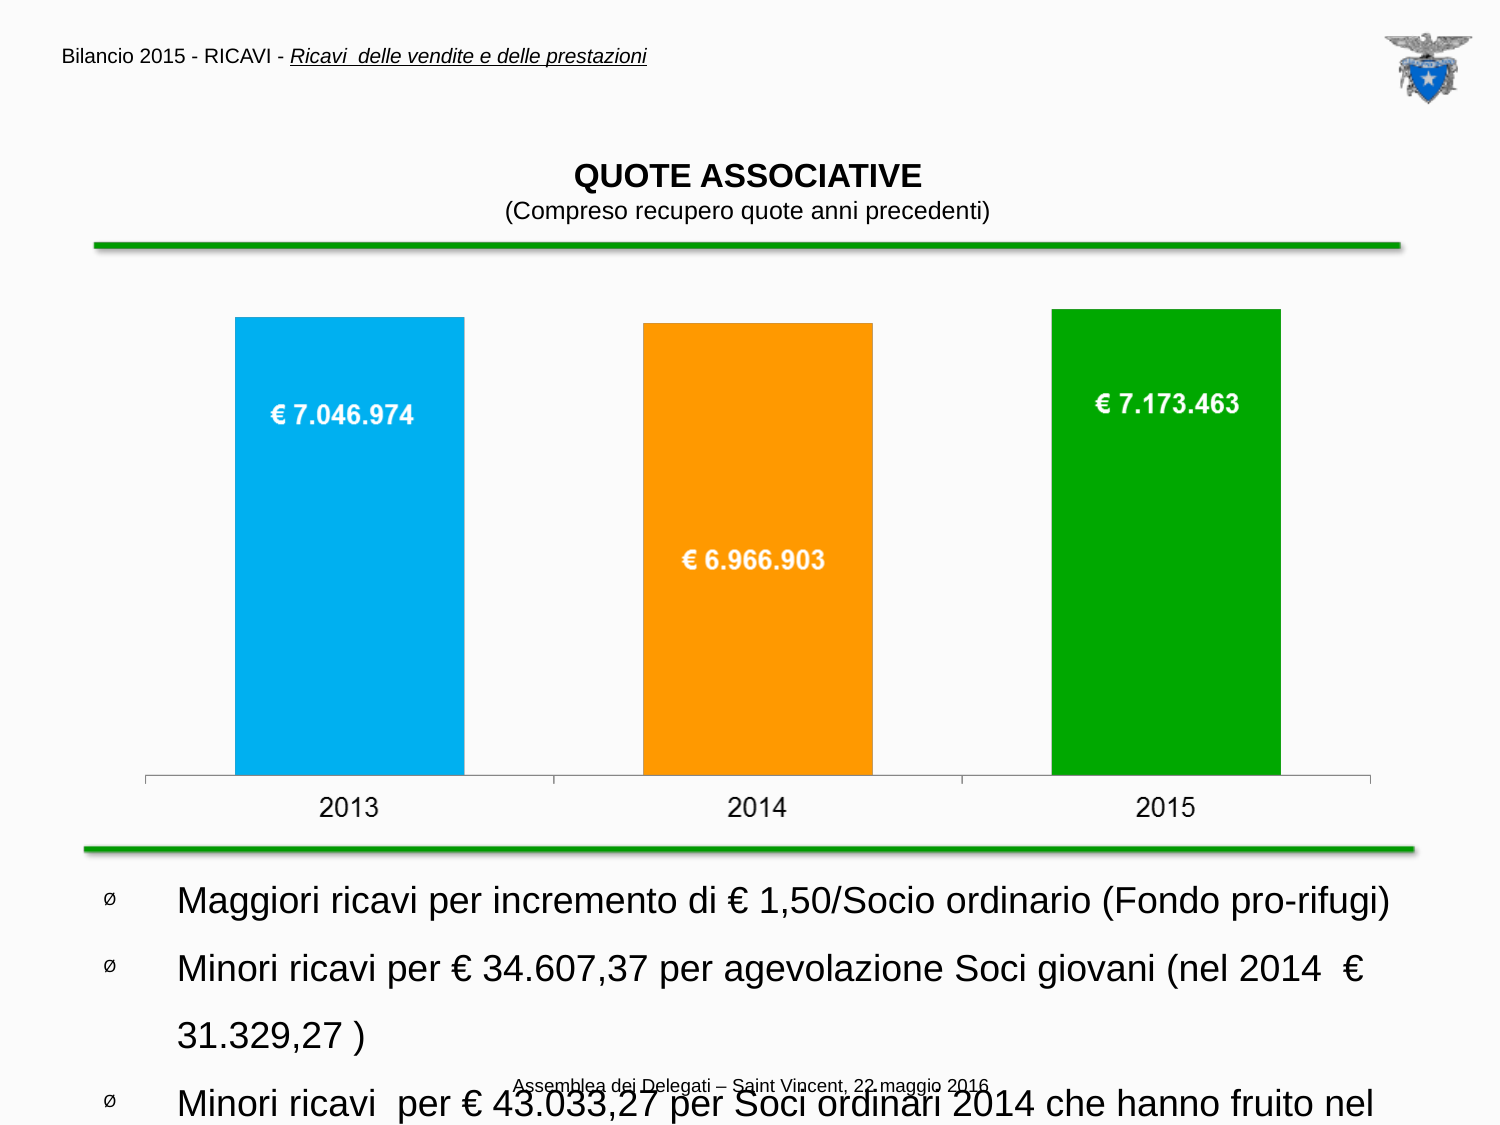

Bilancio 2015 - RICAVI - Ricavi delle vendite e delle prestazioni
QUOTE ASSOCIATIVE
(Compreso recupero quote anni precedenti)
Maggiori ricavi per incremento di € 1,50/Socio ordinario (Fondo pro-rifugi)
Minori ricavi per € 34.607,37 per agevolazione Soci giovani (nel 2014 € 31.329,27 )
Minori ricavi per € 43.033,27 per Soci ordinari 2014 che hanno fruito nel 2015 dell’agevolazione Soci ordinari “juniores”
Assemblea dei Delegati – Saint Vincent, 22 maggio 2016